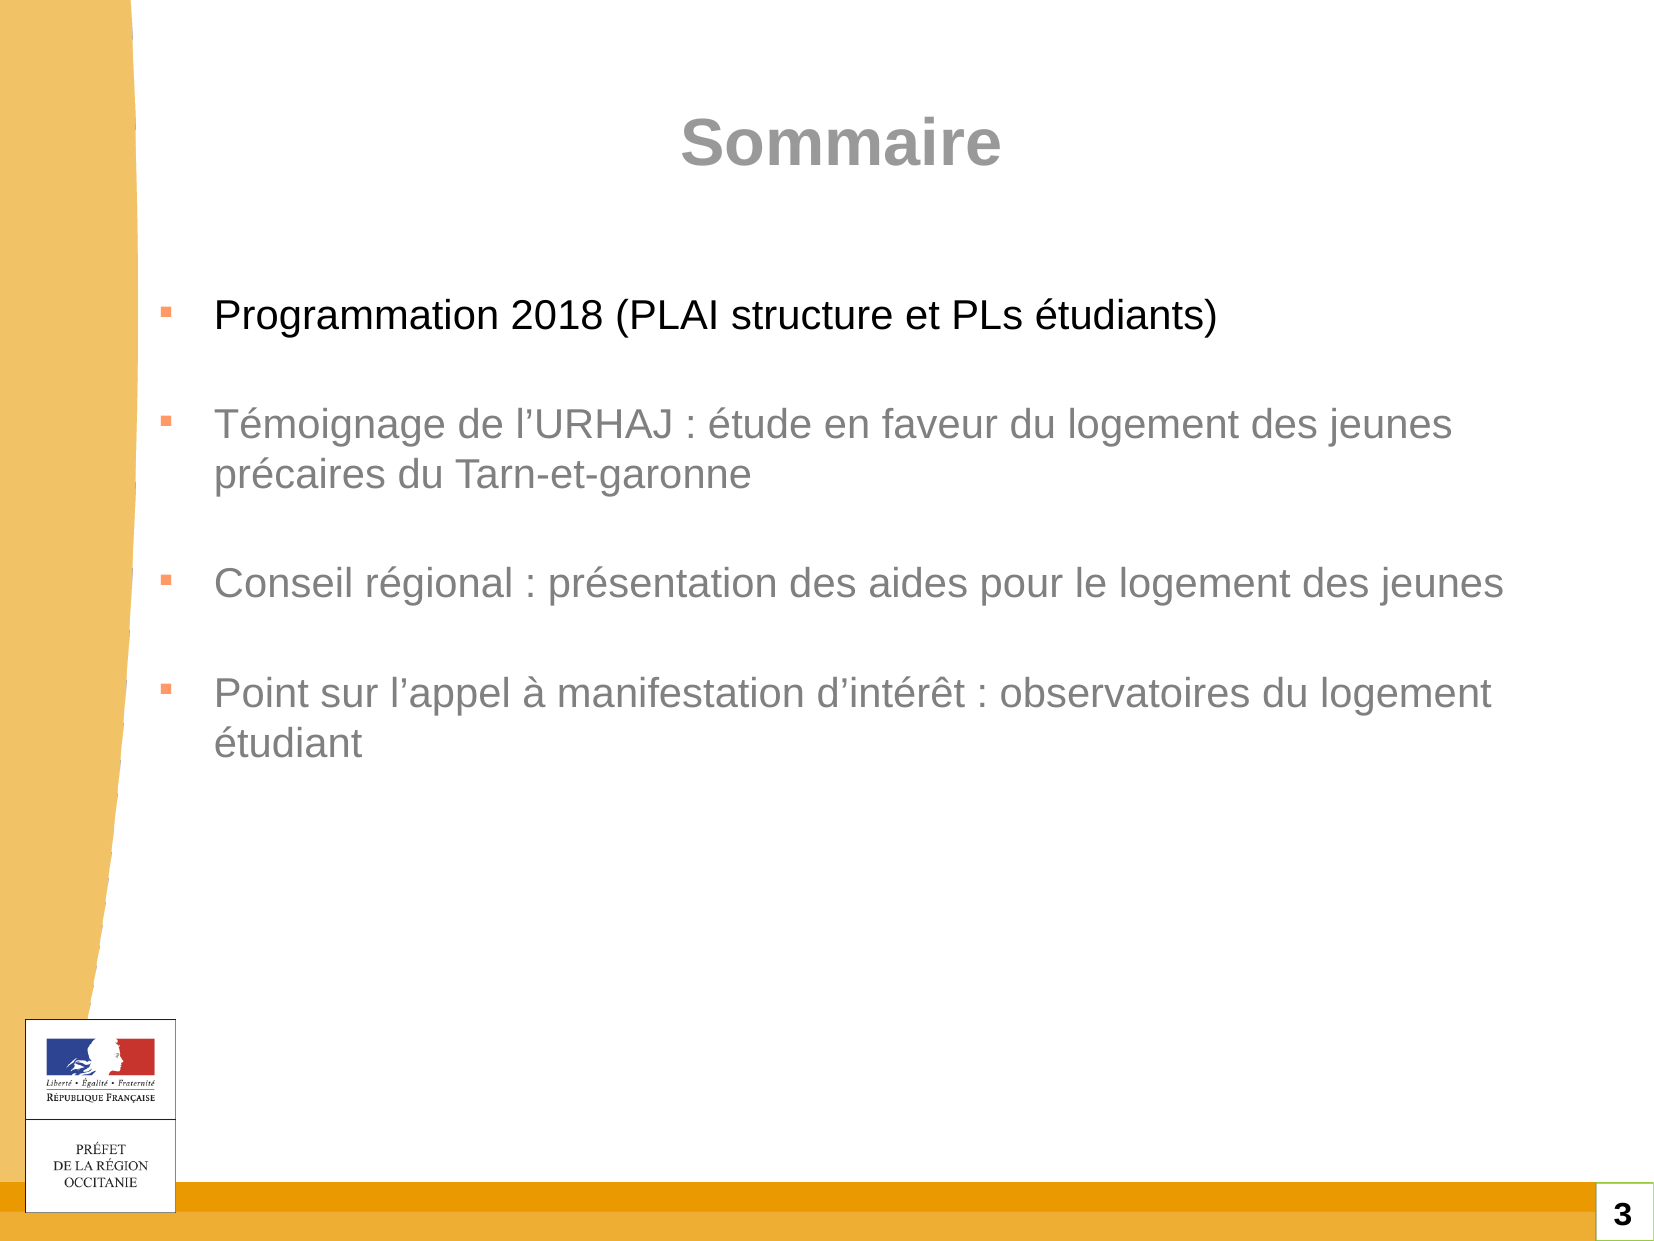

# Sommaire
Programmation 2018 (PLAI structure et PLs étudiants)
Témoignage de l’URHAJ : étude en faveur du logement des jeunes précaires du Tarn-et-garonne
Conseil régional : présentation des aides pour le logement des jeunes
Point sur l’appel à manifestation d’intérêt : observatoires du logement étudiant